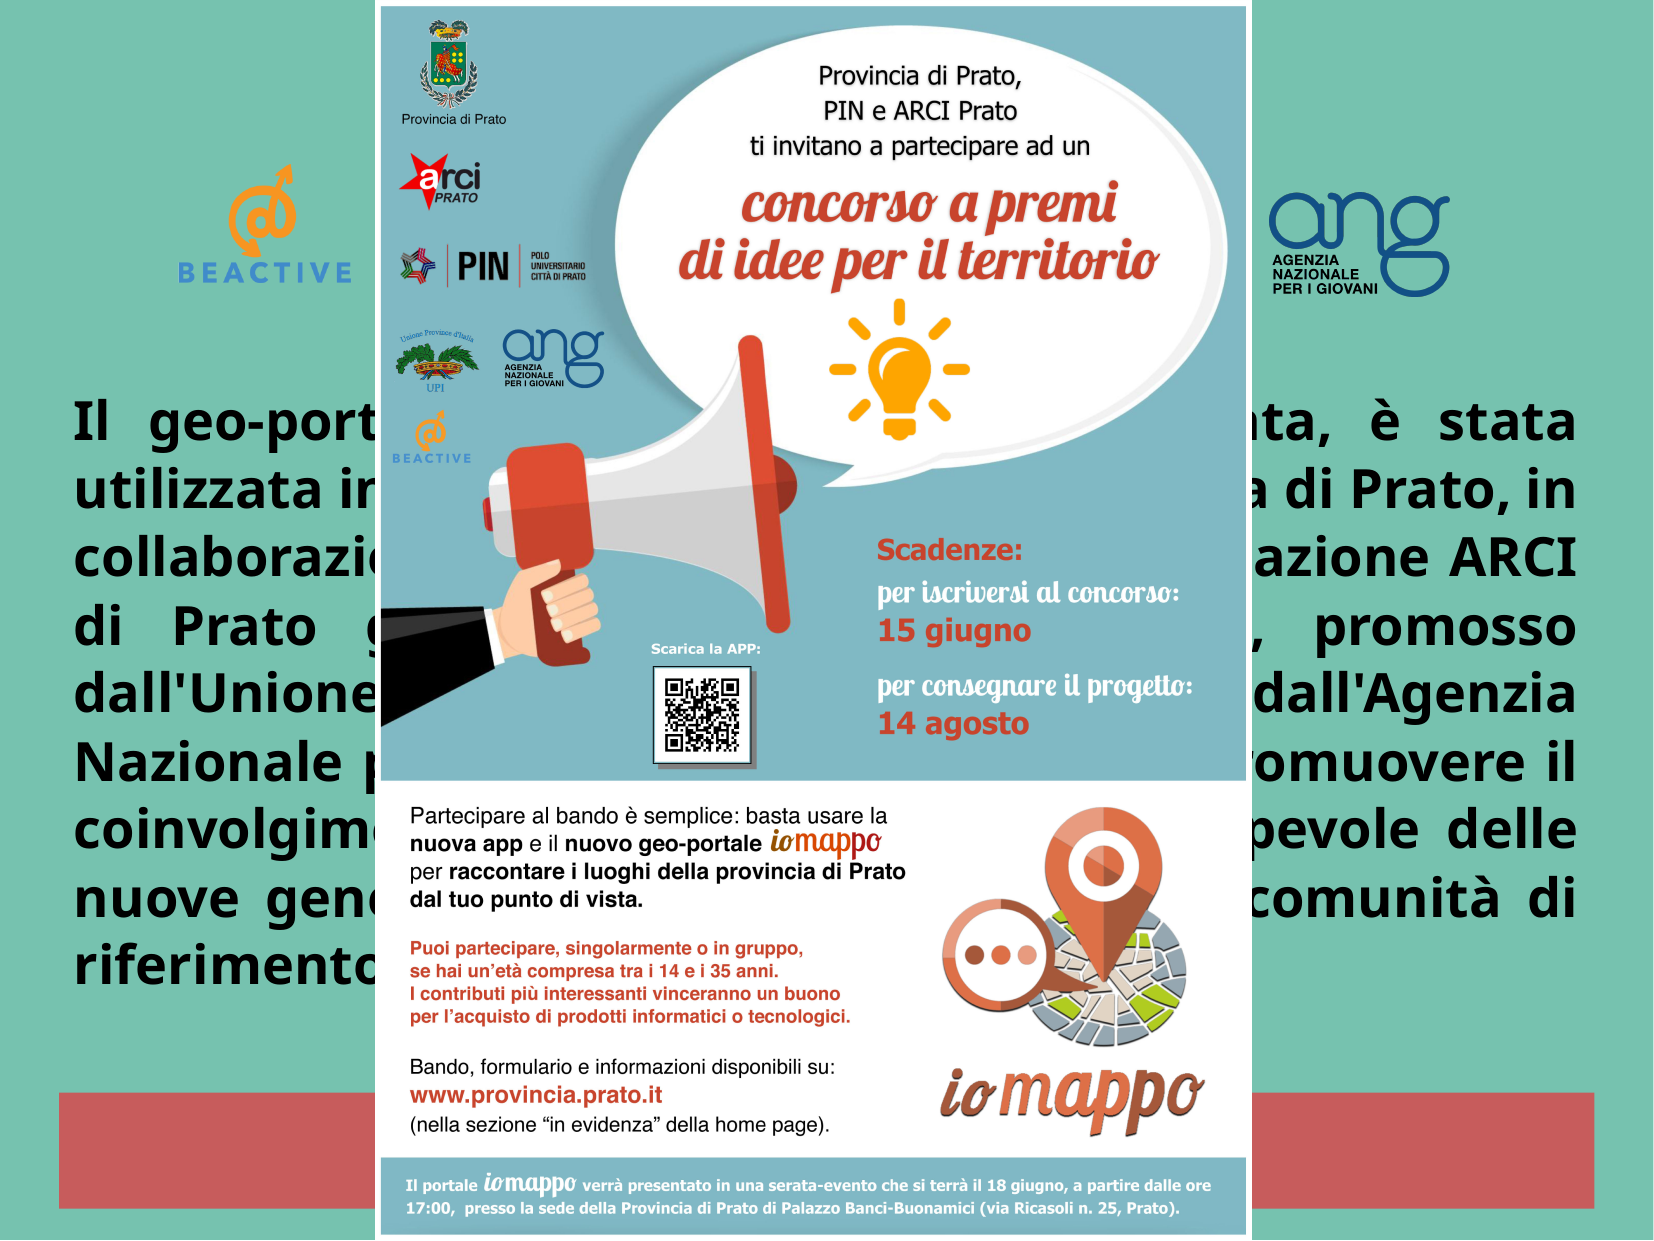

Il geo-portale, e la app ad esso collegata, è stata utilizzata in via sperimentale dalla Provincia di Prato, in collaborazione con il PIN di Prato e l'Associazione ARCI di Prato grazie al progetto “be@ctive”, promosso dall'Unione Province d'Italia e finanziato dall'Agenzia Nazionale per i Giovani con la finalità di promuovere il coinvolgimento e la partecipazione consapevole delle nuove generazioni alla vita della propria comunità di riferimento.